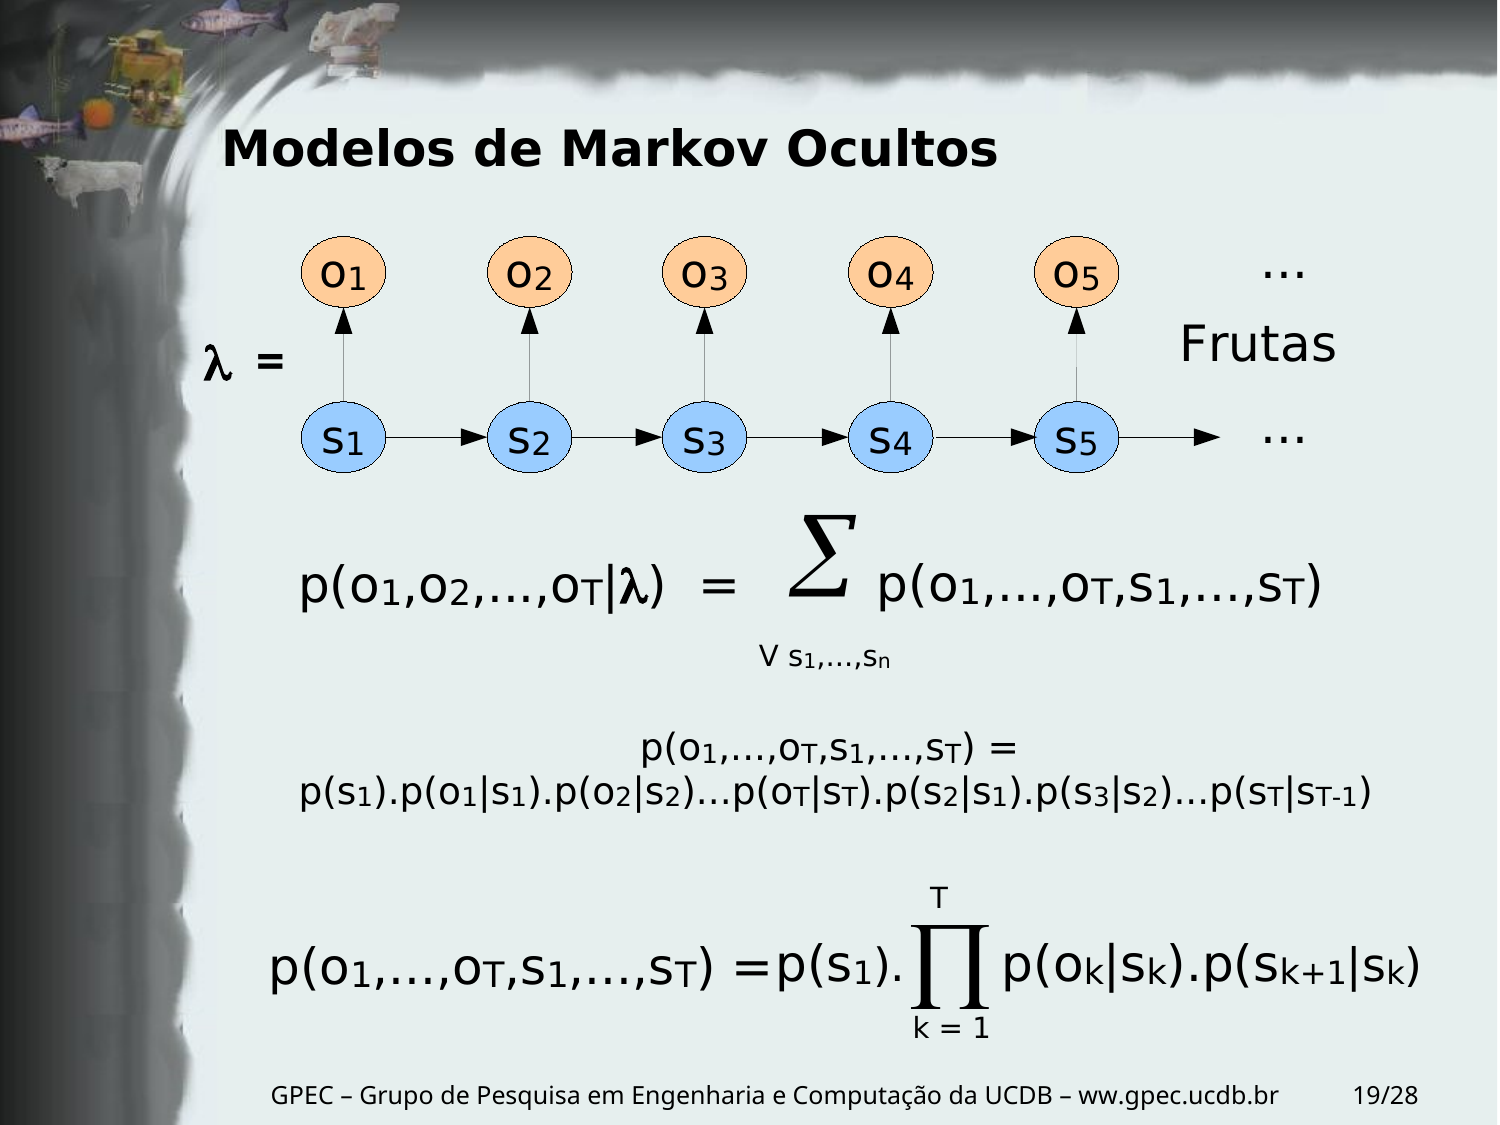

# Modelos de Markov Ocultos
...
o1
o2
o3
o4
o5
Frutas
 =
...
s1
s2
s3
s4
s5

p(o1,...,oT,s1,...,sT)
p(o1,o2,...,oT|) =
V s1,...,sn
p(o1,...,oT,s1,...,sT) =
p(s1).p(o1|s1).p(o2|s2)...p(oT|sT).p(s2|s1).p(s3|s2)...p(sT|sT-1)
T

p(ok|sk).p(sk+1|sk)
p(s1).
p(o1,...,oT,s1,...,sT) =
k = 1